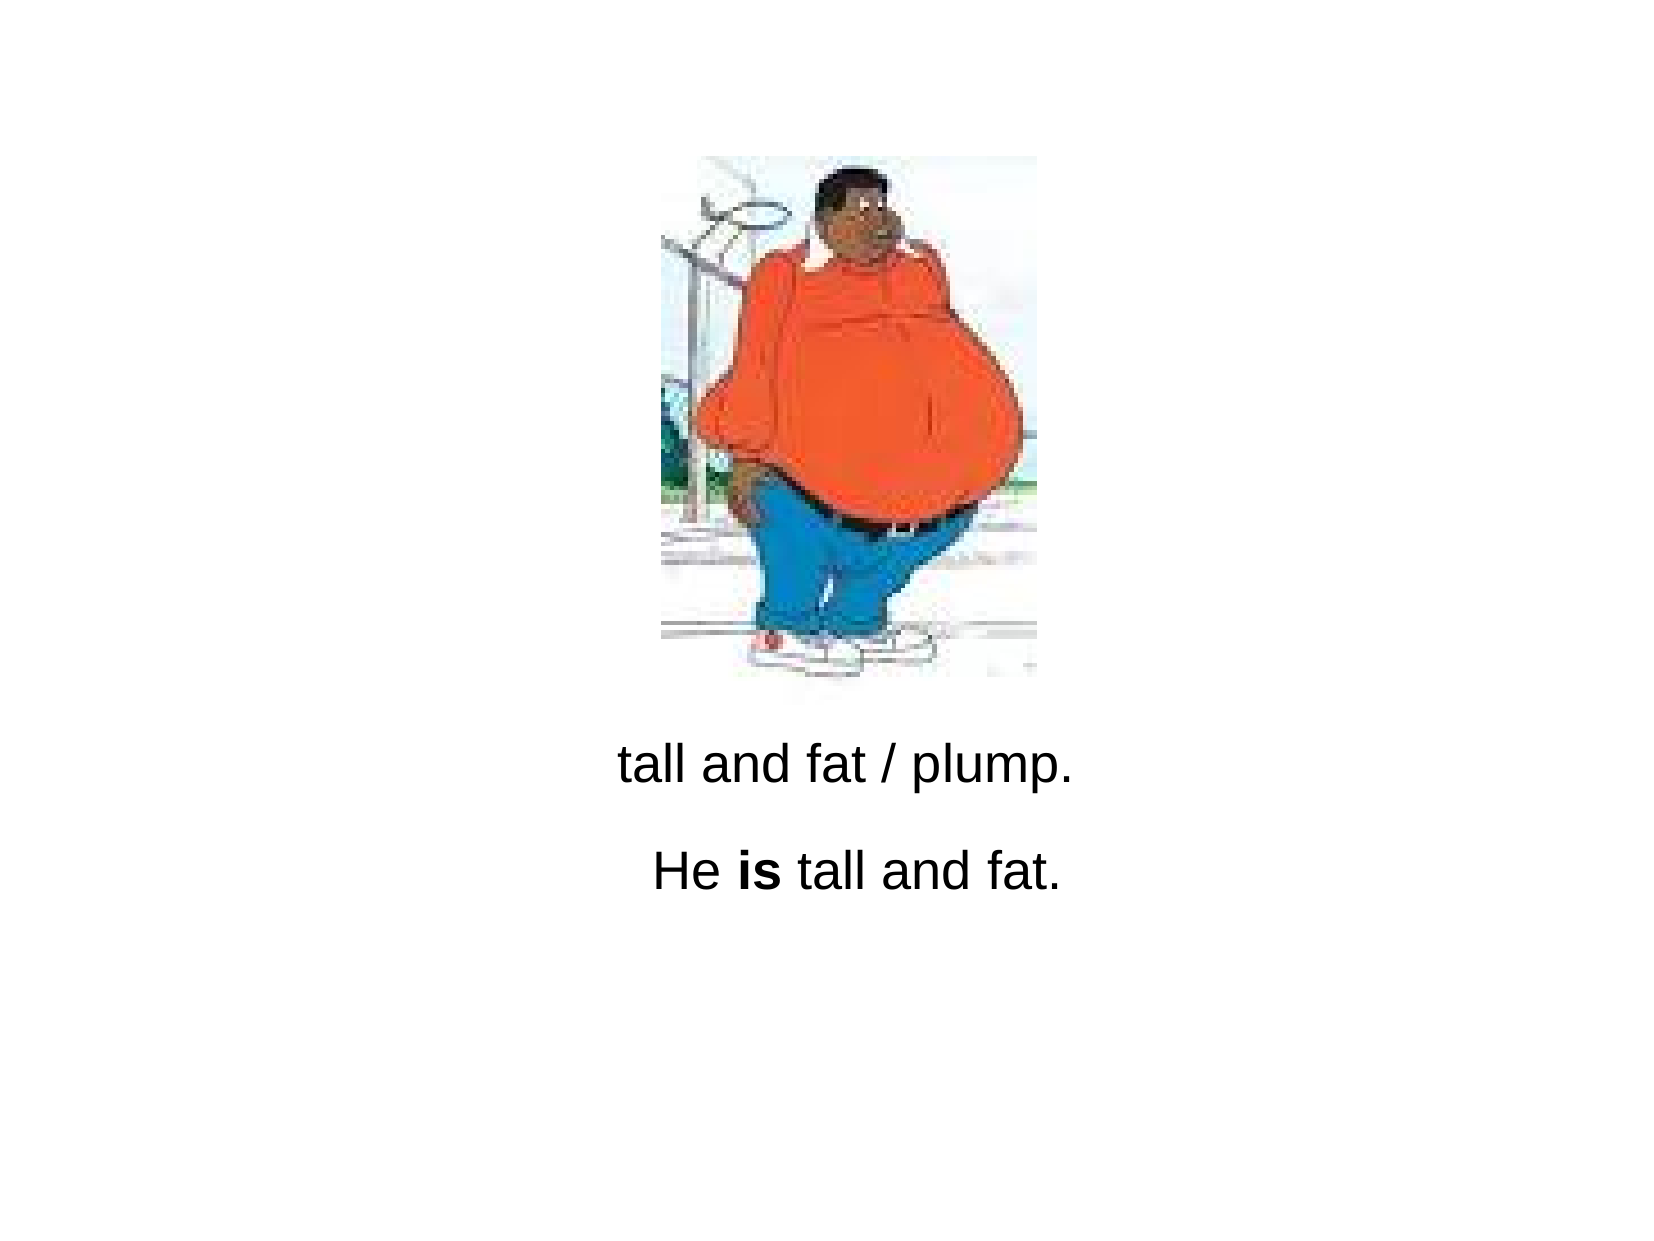

tall and fat / plump.
He is tall and fat.